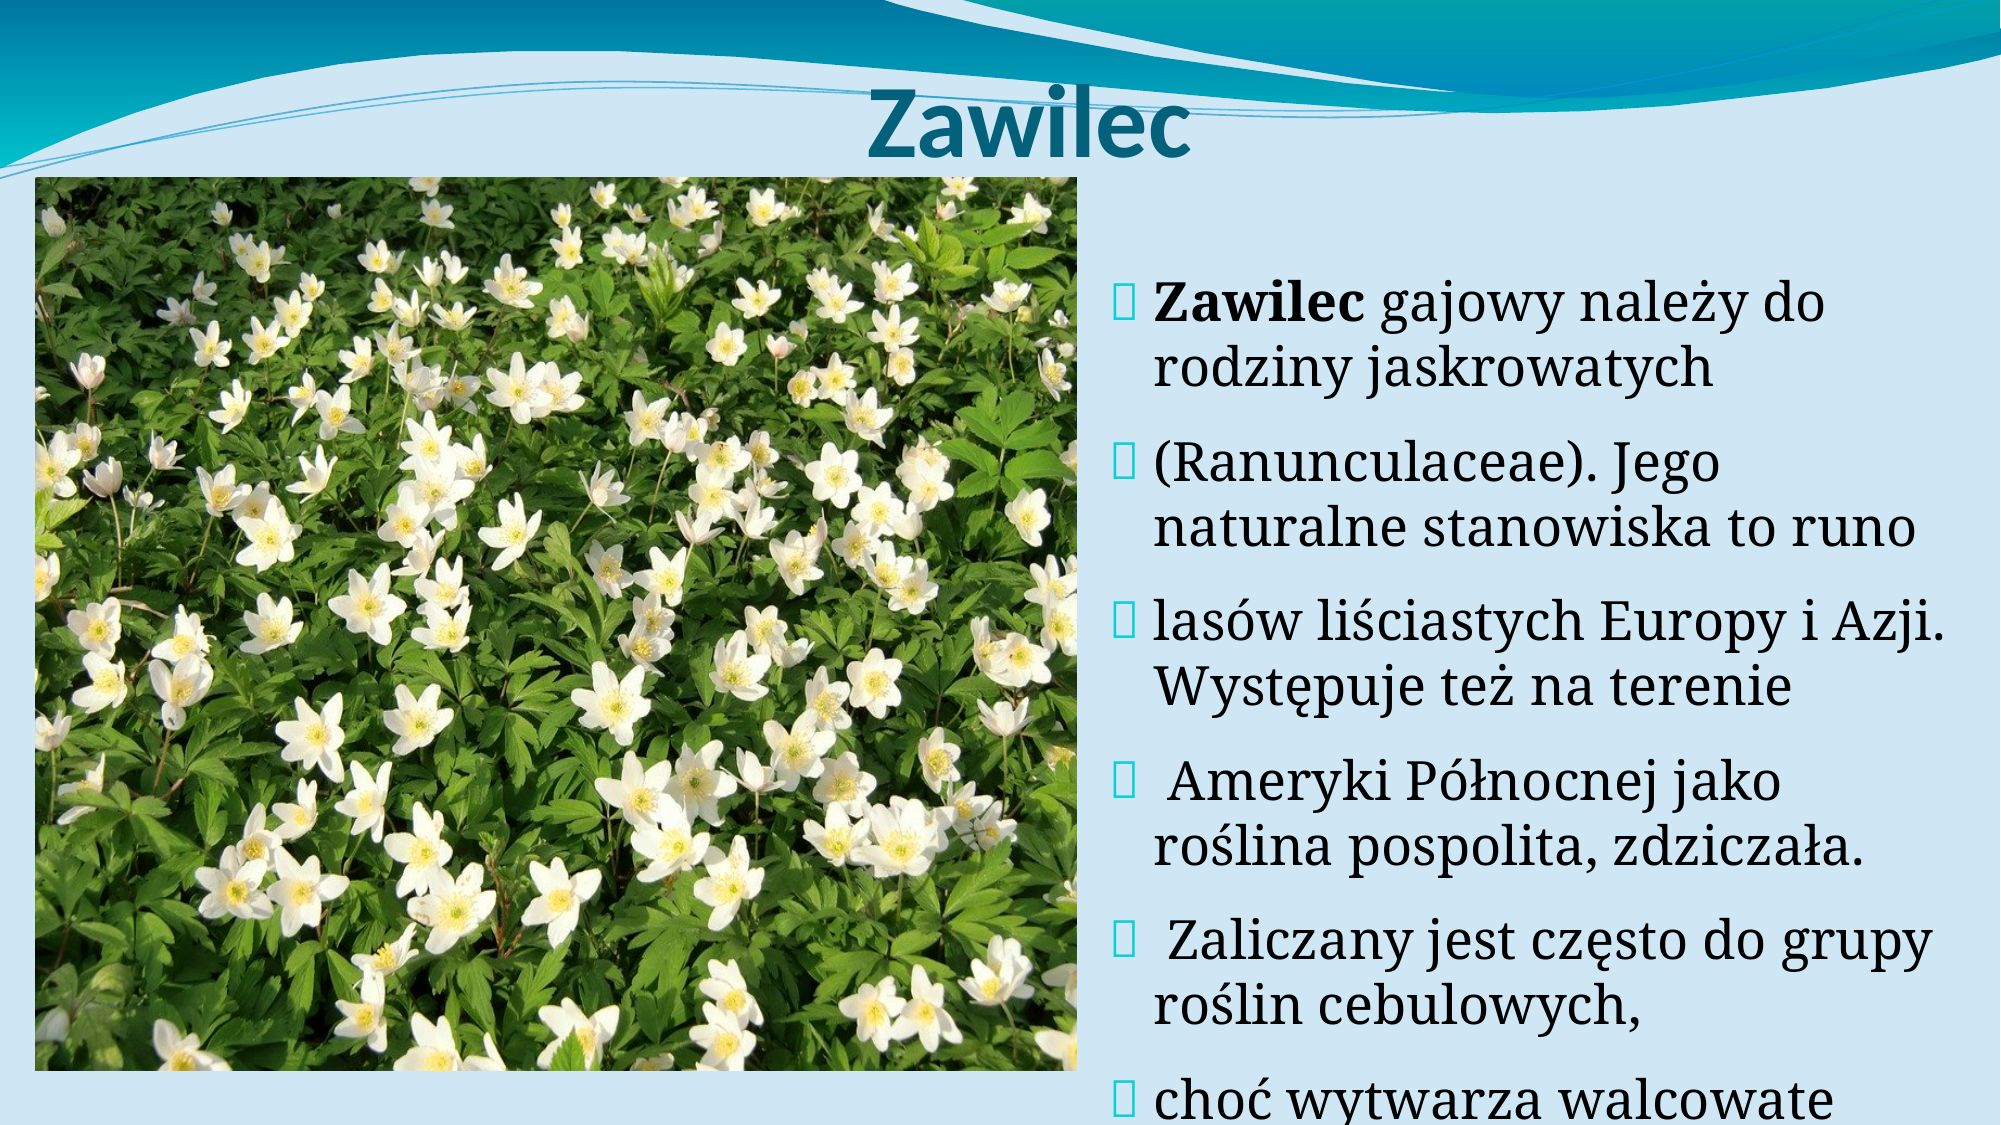

# Zawilec
Zawilec gajowy należy do rodziny jaskrowatych
(Ranunculaceae). Jego naturalne stanowiska to runo
lasów liściastych Europy i Azji. Występuje też na terenie
 Ameryki Północnej jako roślina pospolita, zdziczała.
 Zaliczany jest często do grupy roślin cebulowych,
choć wytwarza walcowate kłącza z cienkimi korzeniami.